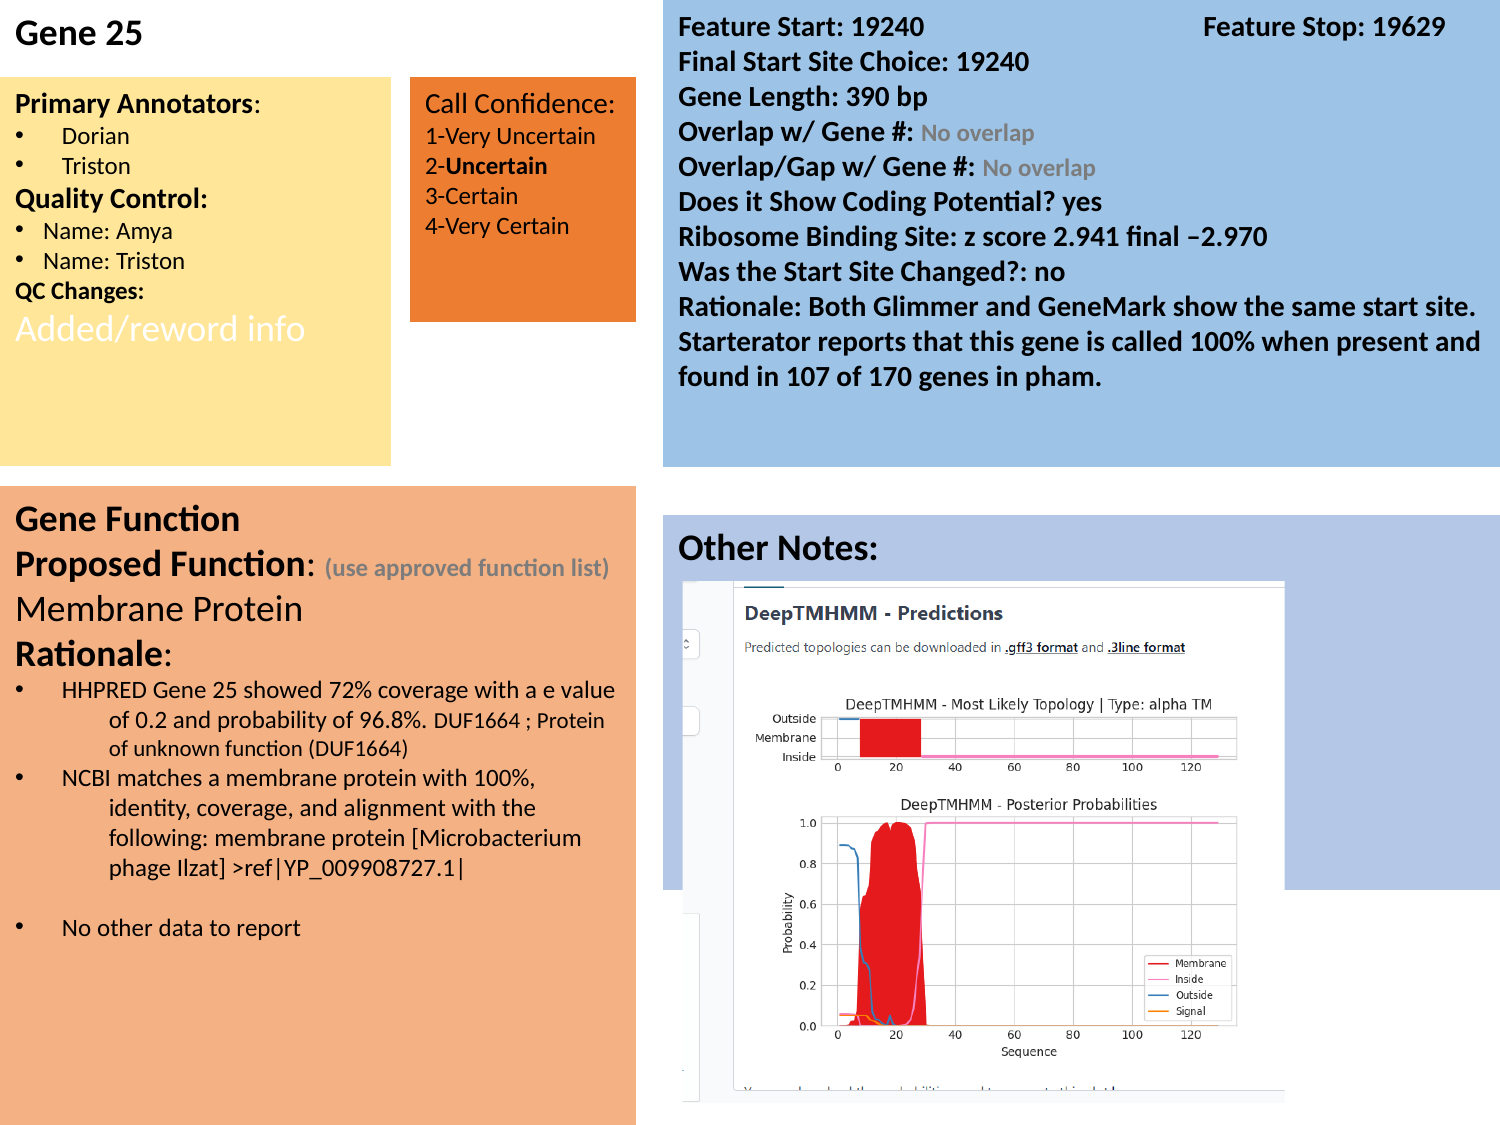

Gene 25
Feature Start: 19240 				Feature Stop: 19629
Final Start Site Choice: 19240
Gene Length: 390 bp
Overlap w/ Gene #: No overlap
Overlap/Gap w/ Gene #: No overlap
Does it Show Coding Potential? yes
Ribosome Binding Site: z score 2.941 final –2.970
Was the Start Site Changed?: no
Rationale: Both Glimmer and GeneMark show the same start site. Starterator reports that this gene is called 100% when present and found in 107 of 170 genes in pham.
Primary Annotators:
Dorian
Triston
Quality Control:
Name: Amya
Name: Triston
QC Changes:
Added/reword info
Call Confidence:
1-Very Uncertain
2-Uncertain
3-Certain
4-Very Certain
Gene Function
Proposed Function: (use approved function list)
Membrane Protein
Rationale:
HHPRED Gene 25 showed 72% coverage with a e value of 0.2 and probability of 96.8%. DUF1664 ; Protein of unknown function (DUF1664)
NCBI matches a membrane protein with 100%, identity, coverage, and alignment with the following: membrane protein [Microbacterium phage Ilzat] >ref|YP_009908727.1|
No other data to report
Other Notes: